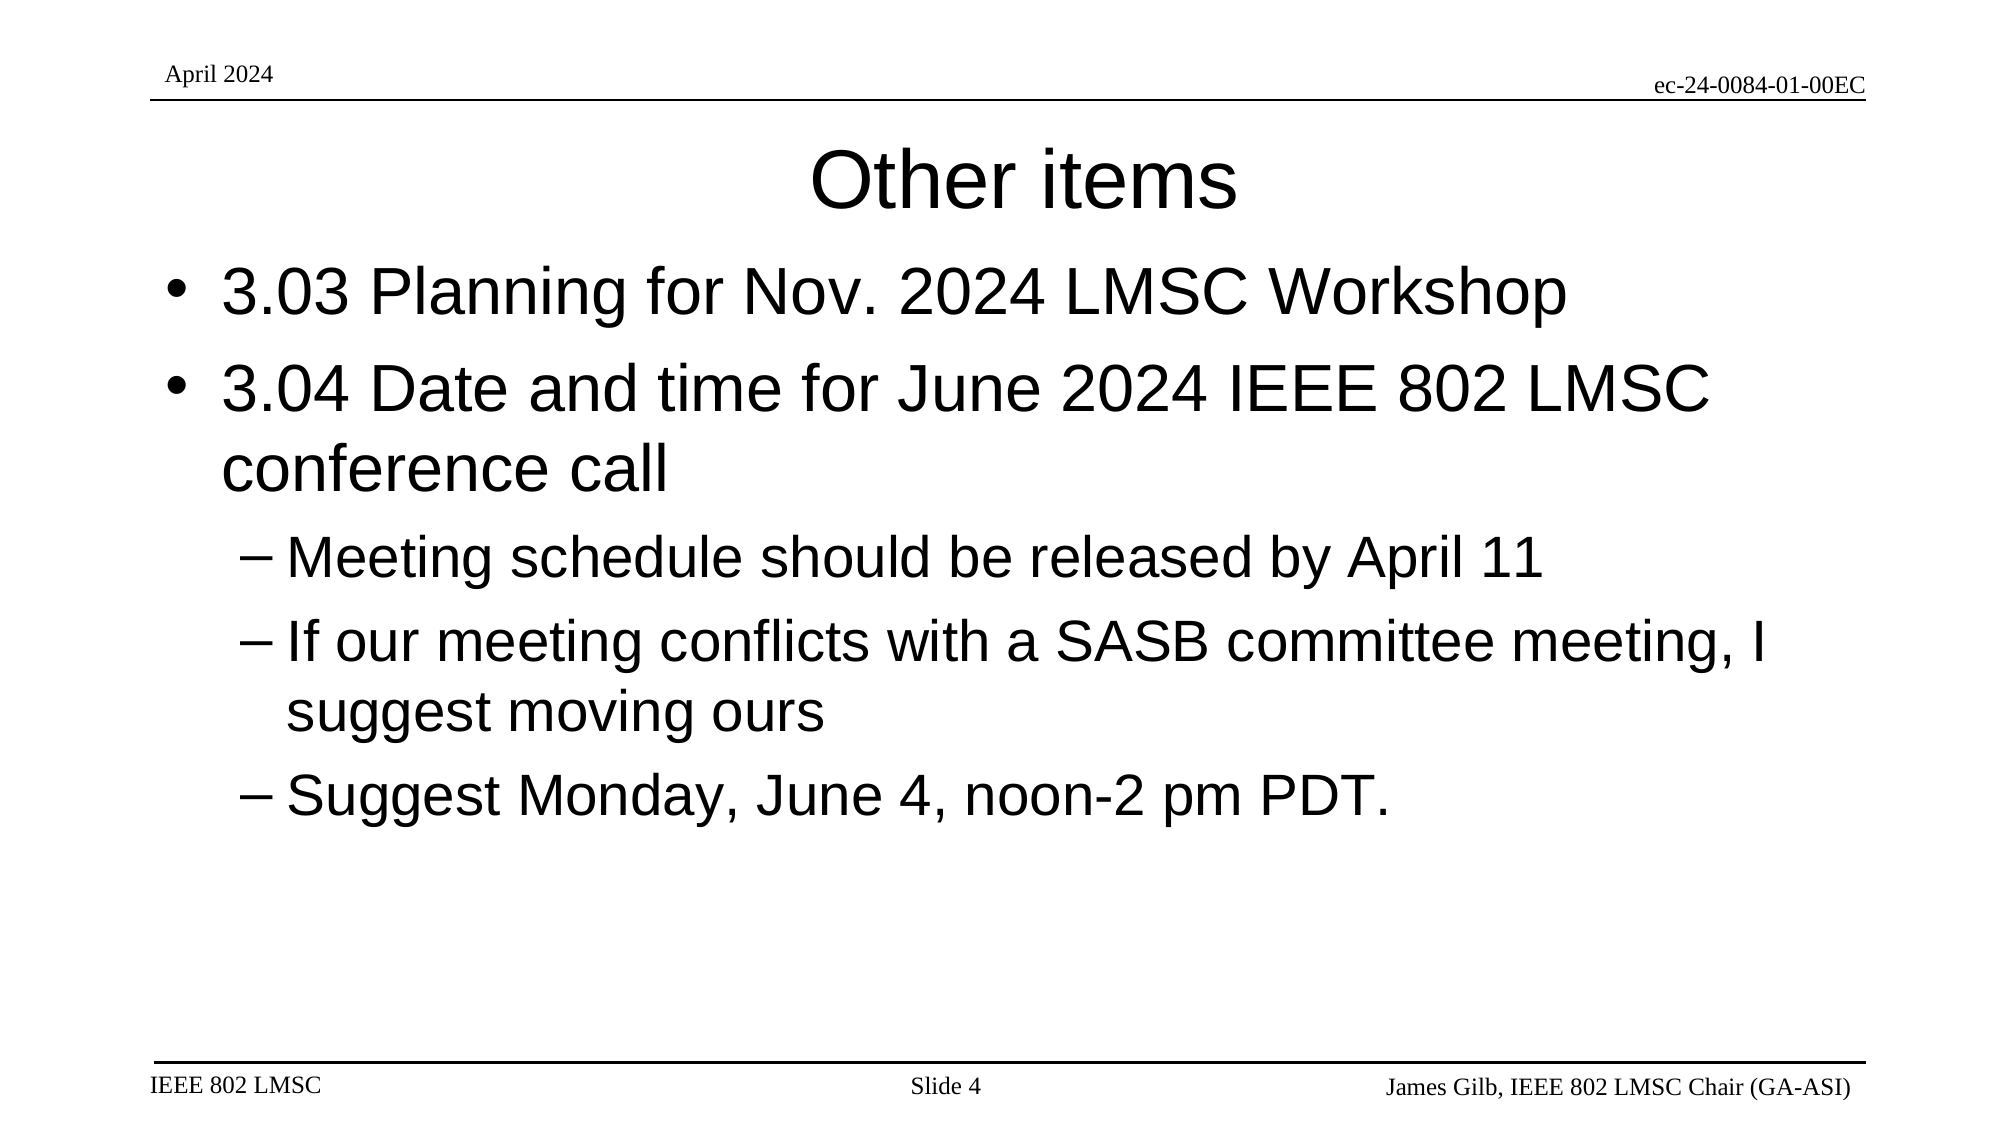

# Other items
3.03 Planning for Nov. 2024 LMSC Workshop
3.04 Date and time for June 2024 IEEE 802 LMSC conference call
Meeting schedule should be released by April 11
If our meeting conflicts with a SASB committee meeting, I suggest moving ours
Suggest Monday, June 4, noon-2 pm PDT.
4